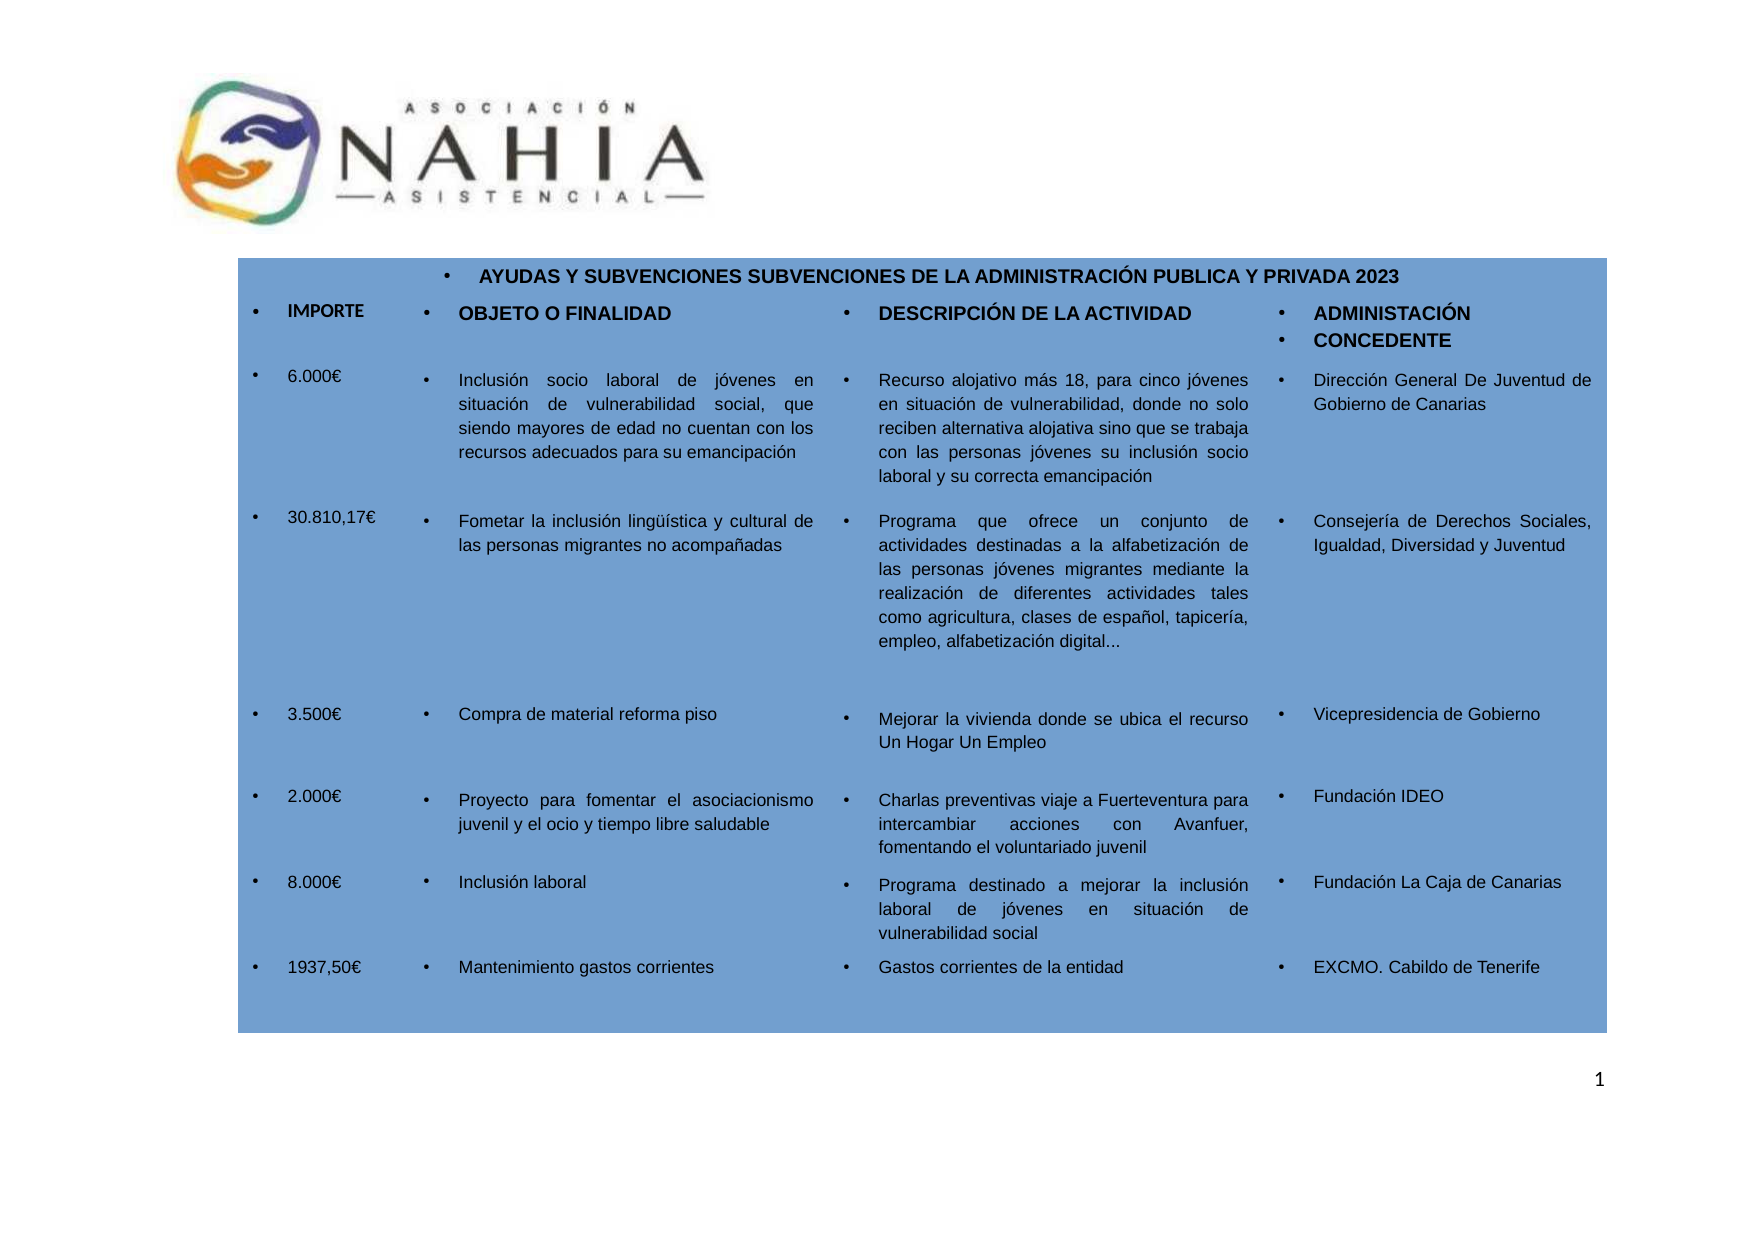

| AYUDAS Y SUBVENCIONES SUBVENCIONES DE LA ADMINISTRACIÓN PUBLICA Y PRIVADA 2023 | | | |
| --- | --- | --- | --- |
| IMPORTE | OBJETO O FINALIDAD | DESCRIPCIÓN DE LA ACTIVIDAD | ADMINISTACIÓN CONCEDENTE |
| 6.000€ | Inclusión socio laboral de jóvenes en situación de vulnerabilidad social, que siendo mayores de edad no cuentan con los recursos adecuados para su emancipación | Recurso alojativo más 18, para cinco jóvenes en situación de vulnerabilidad, donde no solo reciben alternativa alojativa sino que se trabaja con las personas jóvenes su inclusión socio laboral y su correcta emancipación | Dirección General De Juventud de Gobierno de Canarias |
| 30.810,17€ | Fometar la inclusión lingüística y cultural de las personas migrantes no acompañadas | Programa que ofrece un conjunto de actividades destinadas a la alfabetización de las personas jóvenes migrantes mediante la realización de diferentes actividades tales como agricultura, clases de español, tapicería, empleo, alfabetización digital... | Consejería de Derechos Sociales, Igualdad, Diversidad y Juventud |
| 3.500€ | Compra de material reforma piso | Mejorar la vivienda donde se ubica el recurso Un Hogar Un Empleo | Vicepresidencia de Gobierno |
| 2.000€ | Proyecto para fomentar el asociacionismo juvenil y el ocio y tiempo libre saludable | Charlas preventivas viaje a Fuerteventura para intercambiar acciones con Avanfuer, fomentando el voluntariado juvenil | Fundación IDEO |
| 8.000€ | Inclusión laboral | Programa destinado a mejorar la inclusión laboral de jóvenes en situación de vulnerabilidad social | Fundación La Caja de Canarias |
| 1937,50€ | Mantenimiento gastos corrientes | Gastos corrientes de la entidad | EXCMO. Cabildo de Tenerife |
1